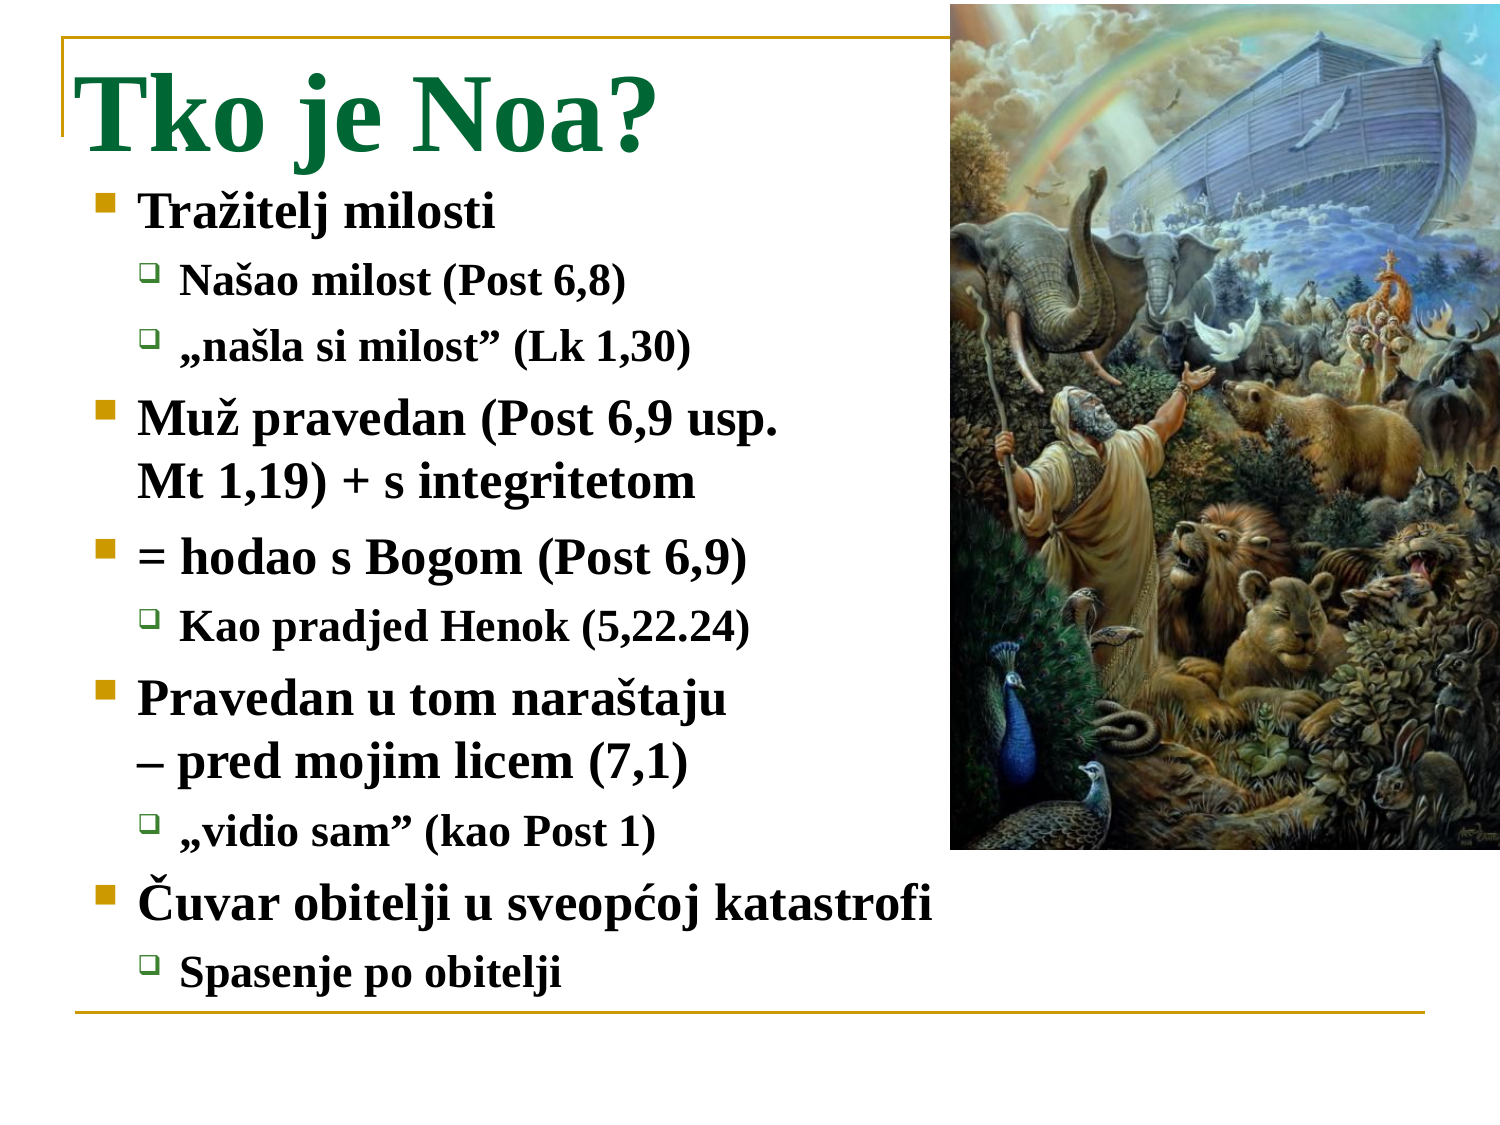

# Tko je Noa?
Tražitelj milosti
Našao milost (Post 6,8)
„našla si milost” (Lk 1,30)
Muž pravedan (Post 6,9 usp.
Mt 1,19) + s integritetom
= hodao s Bogom (Post 6,9)
Kao pradjed Henok (5,22.24)
Pravedan u tom naraštaju
– pred mojim licem (7,1)
„vidio sam” (kao Post 1)
Čuvar obitelji u sveopćoj katastrofi
Spasenje po obitelji